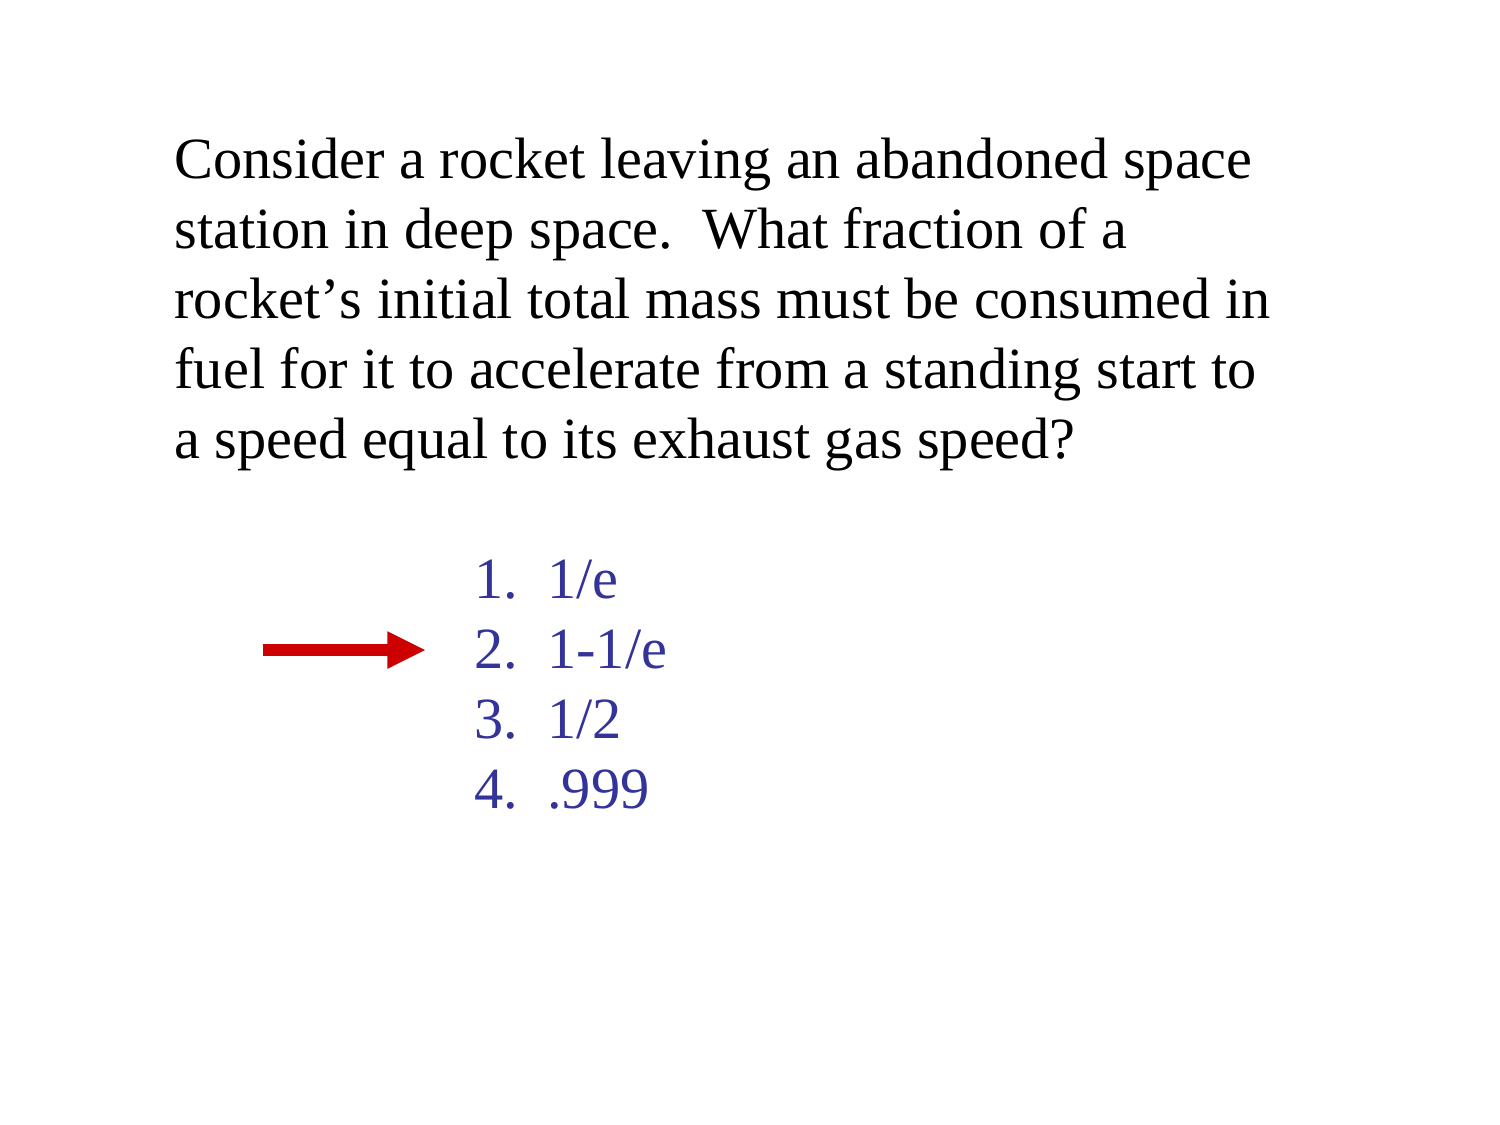

Consider a rocket leaving an abandoned space station in deep space. What fraction of a rocket’s initial total mass must be consumed in fuel for it to accelerate from a standing start to a speed equal to its exhaust gas speed?
		1. 1/e
		2. 1-1/e
		3. 1/2
		4. .999